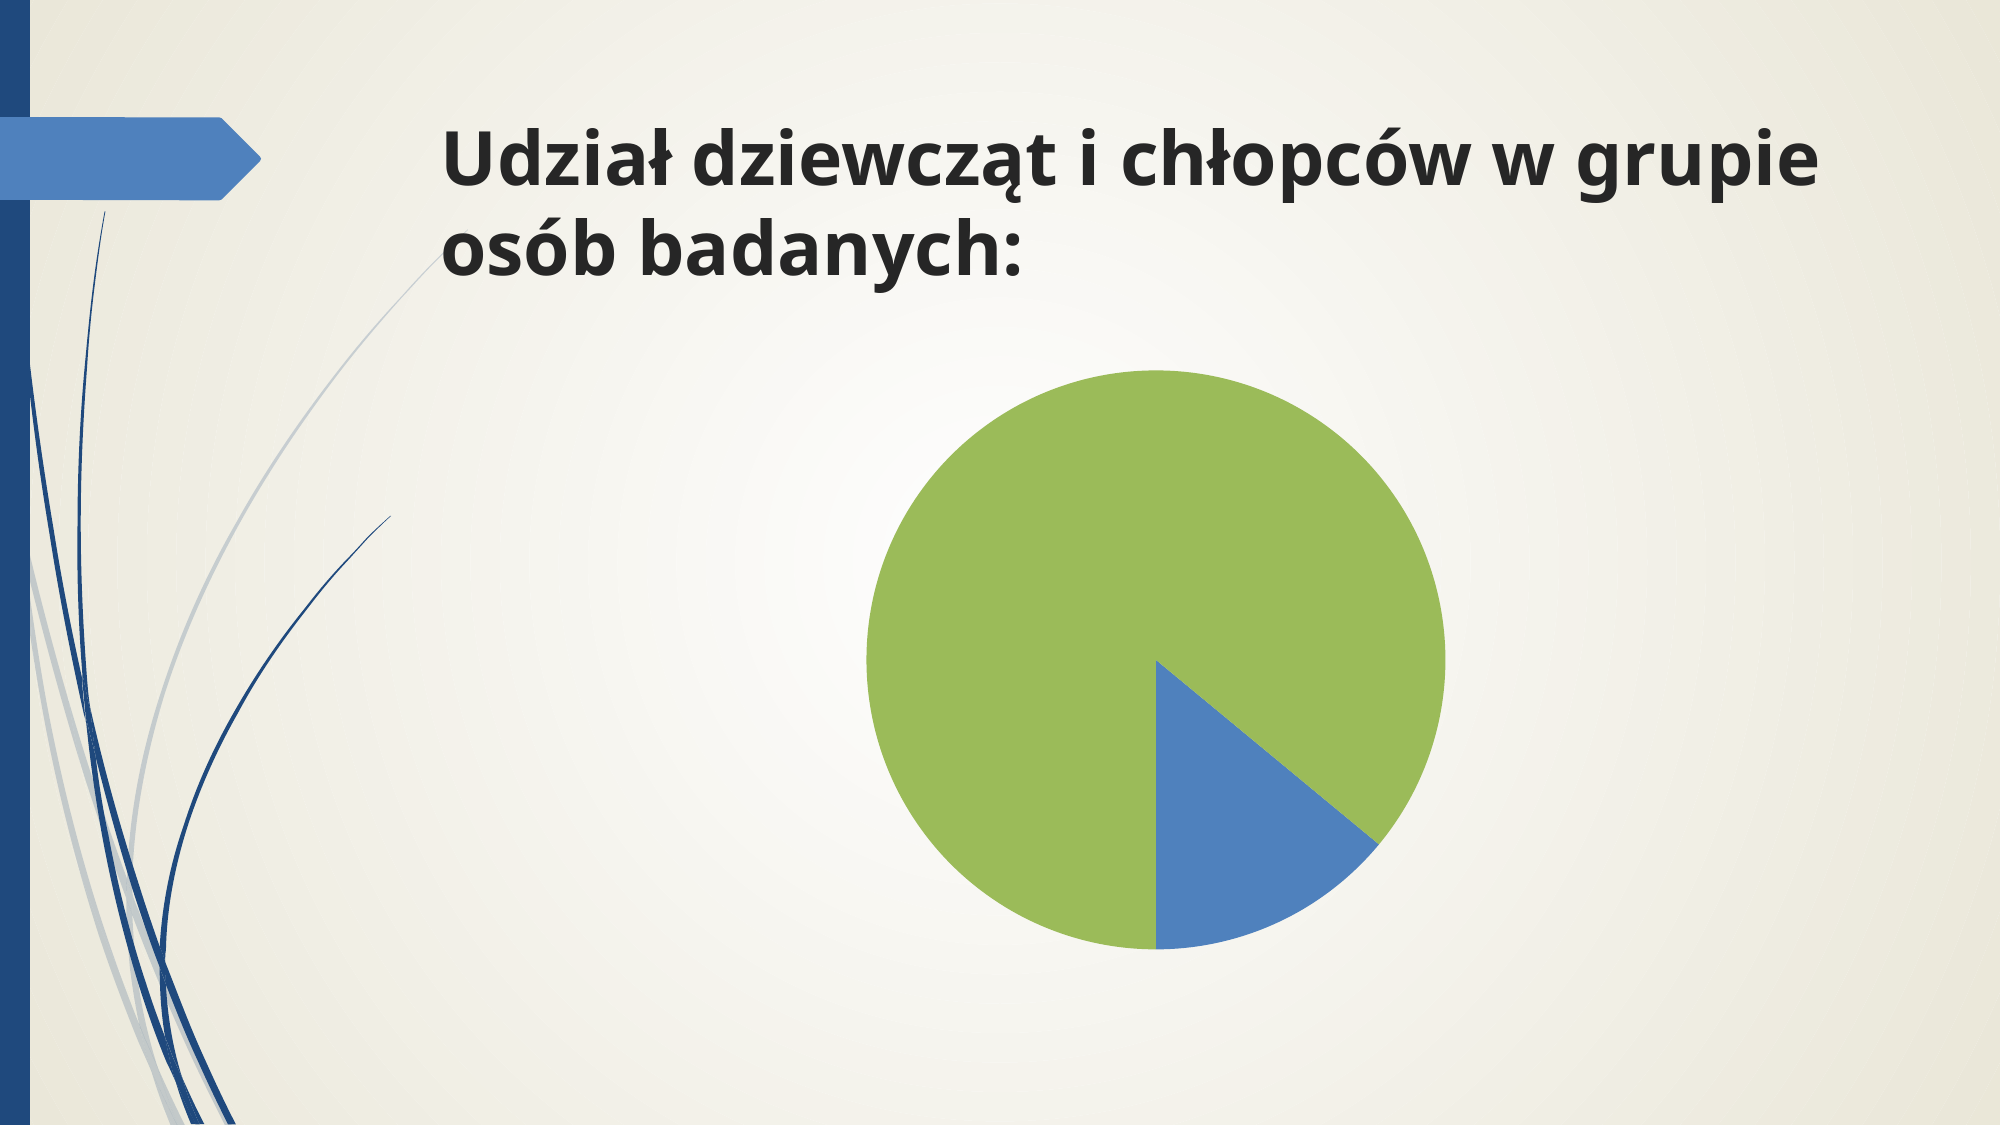

# Udział dziewcząt i chłopców w grupie osób badanych:
### Chart
| Category | | | |
|---|---|---|---|
| Chłopcy 14% | 0.14 | 0.0 | 0.0 |
| Dziewczny 86% | 0.86 | 0.0 | 0.0 |